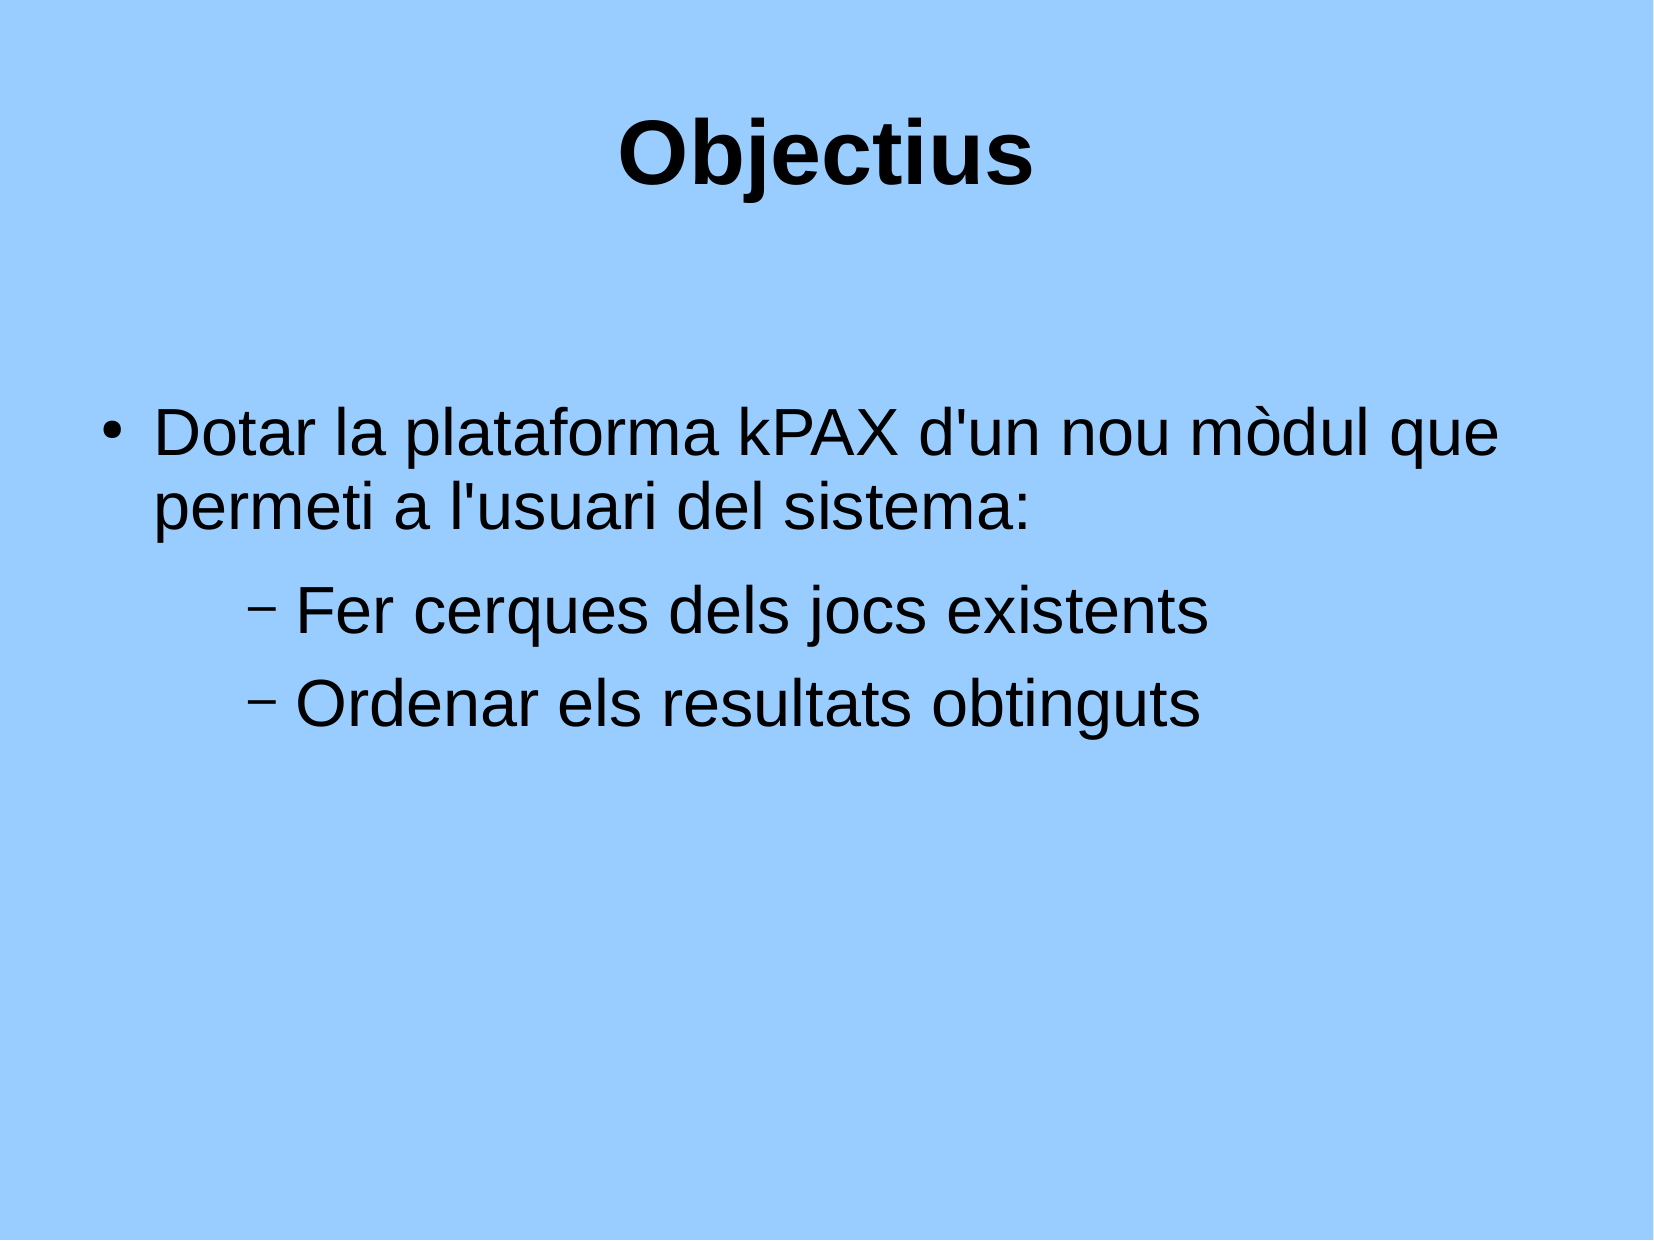

# Objectius
Dotar la plataforma kPAX d'un nou mòdul que permeti a l'usuari del sistema:
Fer cerques dels jocs existents
Ordenar els resultats obtinguts